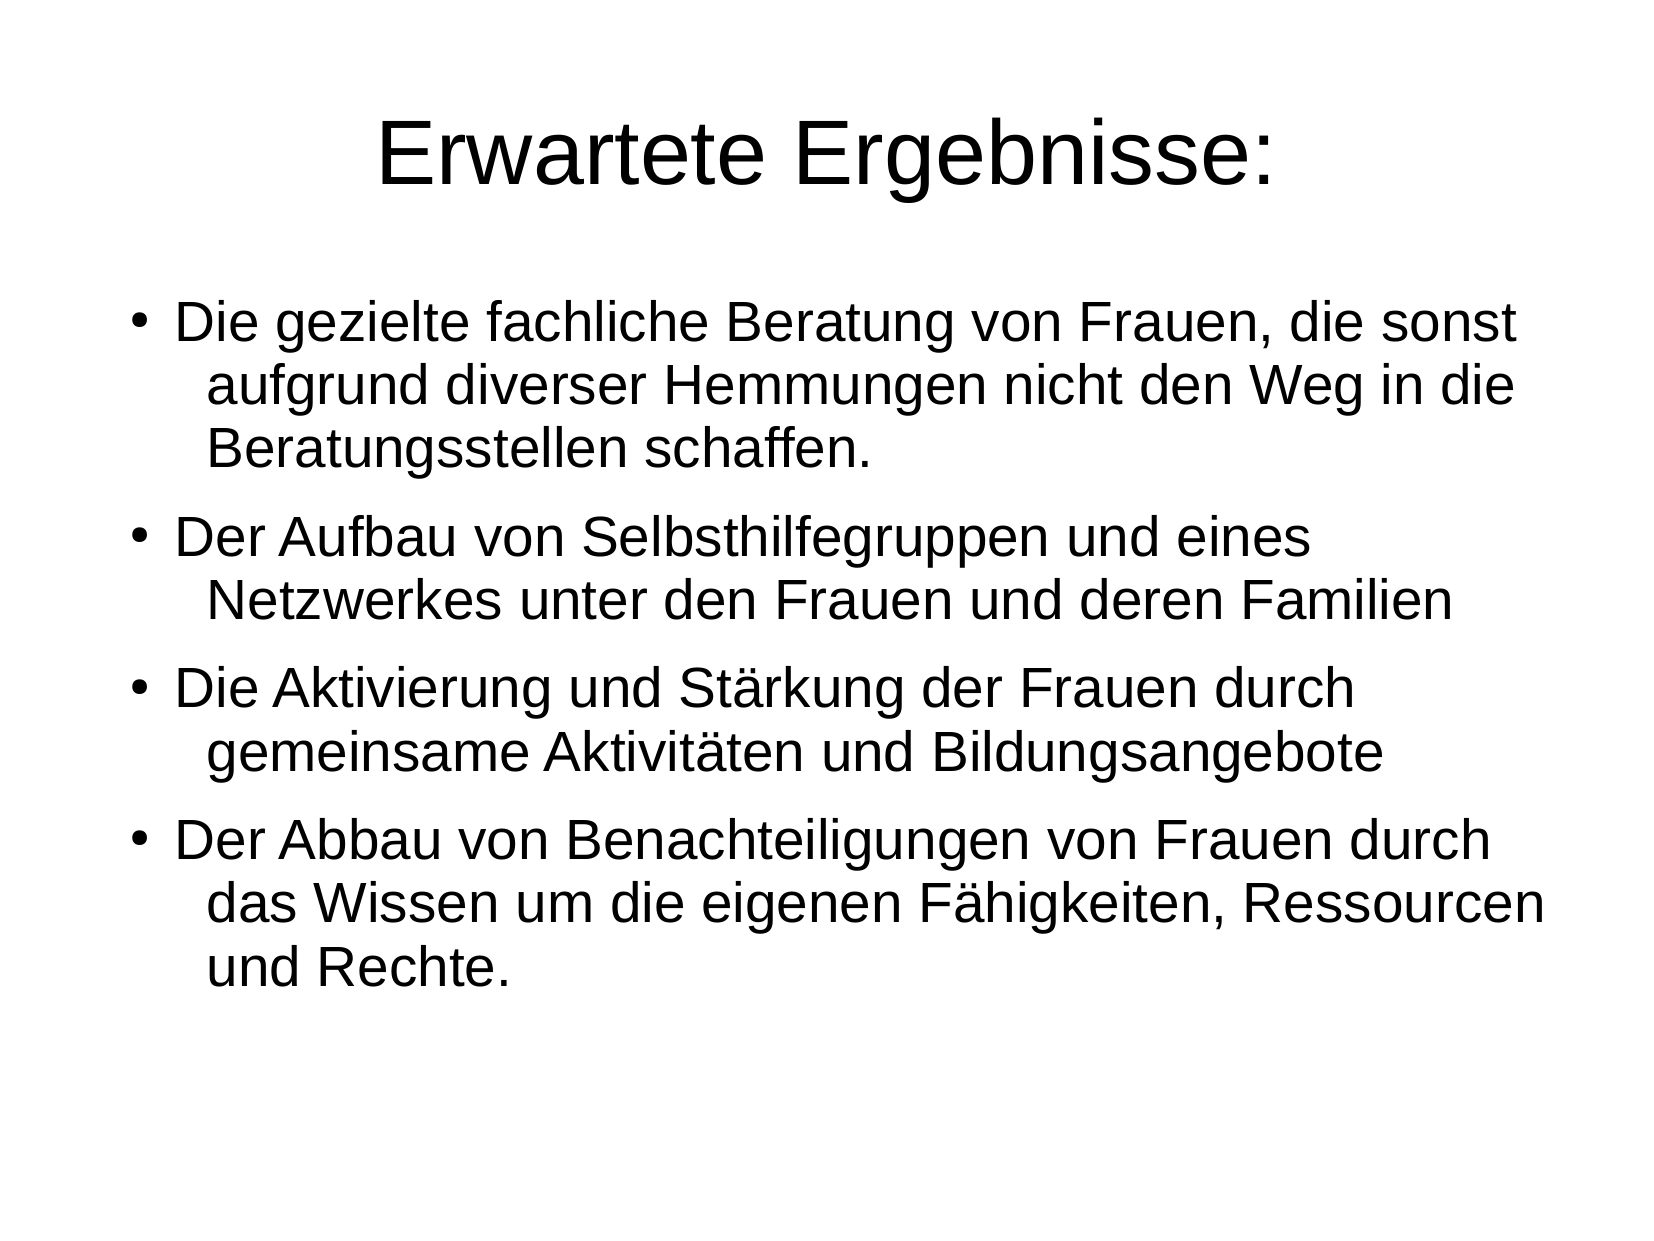

# Erwartete Ergebnisse:
Die gezielte fachliche Beratung von Frauen, die sonst aufgrund diverser Hemmungen nicht den Weg in die Beratungsstellen schaffen.
Der Aufbau von Selbsthilfegruppen und eines Netzwerkes unter den Frauen und deren Familien
Die Aktivierung und Stärkung der Frauen durch gemeinsame Aktivitäten und Bildungsangebote
Der Abbau von Benachteiligungen von Frauen durch das Wissen um die eigenen Fähigkeiten, Ressourcen und Rechte.